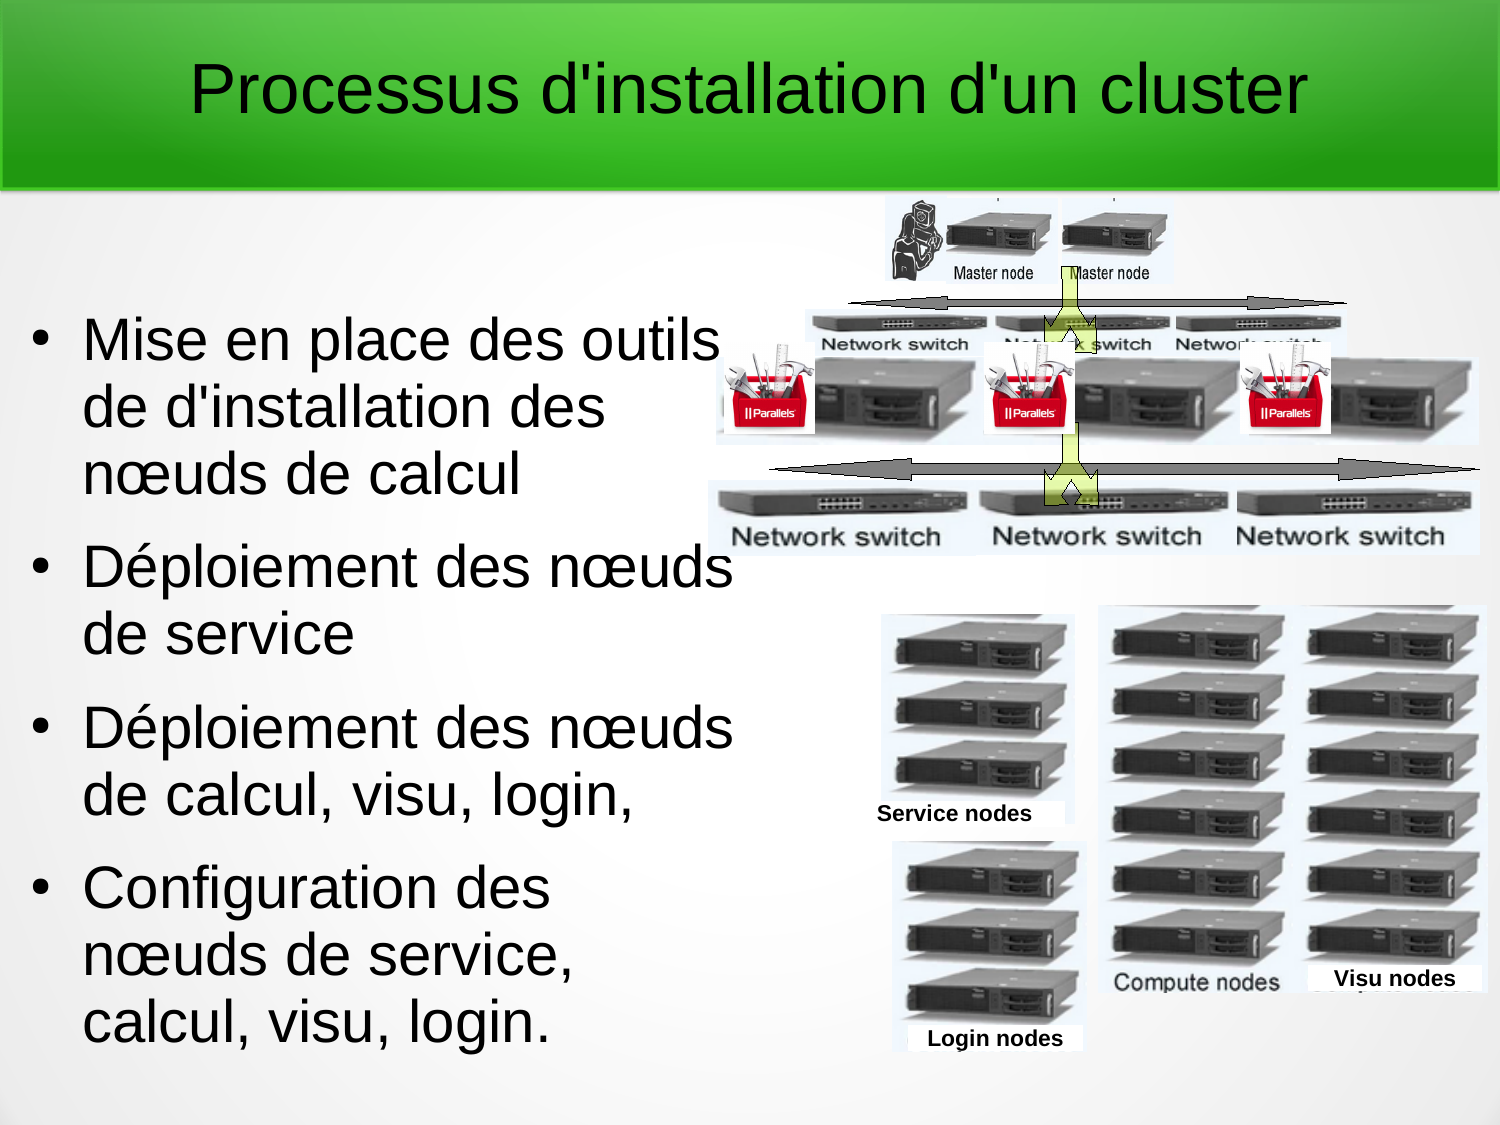

# Processus d'installation d'un cluster
Mise en place des outils de d'installation des nœuds de calcul
Déploiement des nœuds de service
Déploiement des nœuds de calcul, visu, login,
Configuration des nœuds de service, calcul, visu, login.
Service nodes
 Login nodes
 Visu nodes